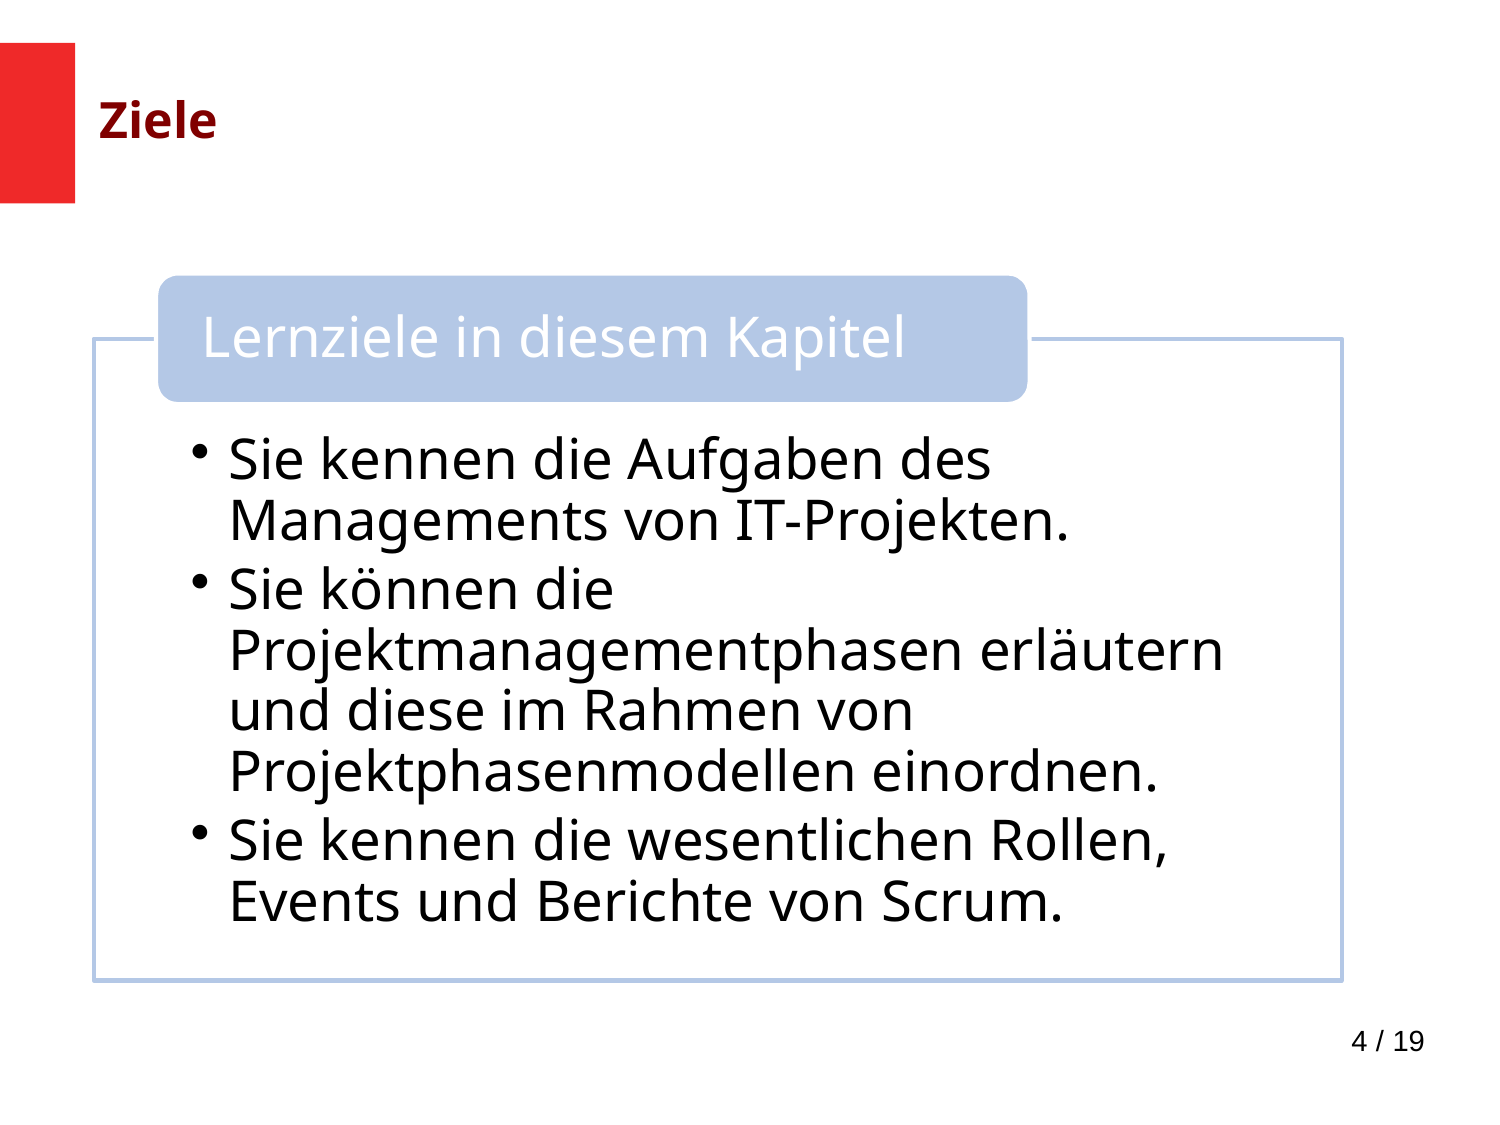

# Ziele
Lernziele in diesem Kapitel
Sie kennen die Aufgaben des Managements von IT-Projekten.
Sie können die Projektmanagementphasen erläutern und diese im Rahmen von Projektphasenmodellen einordnen.
Sie kennen die wesentlichen Rollen, Events und Berichte von Scrum.
4